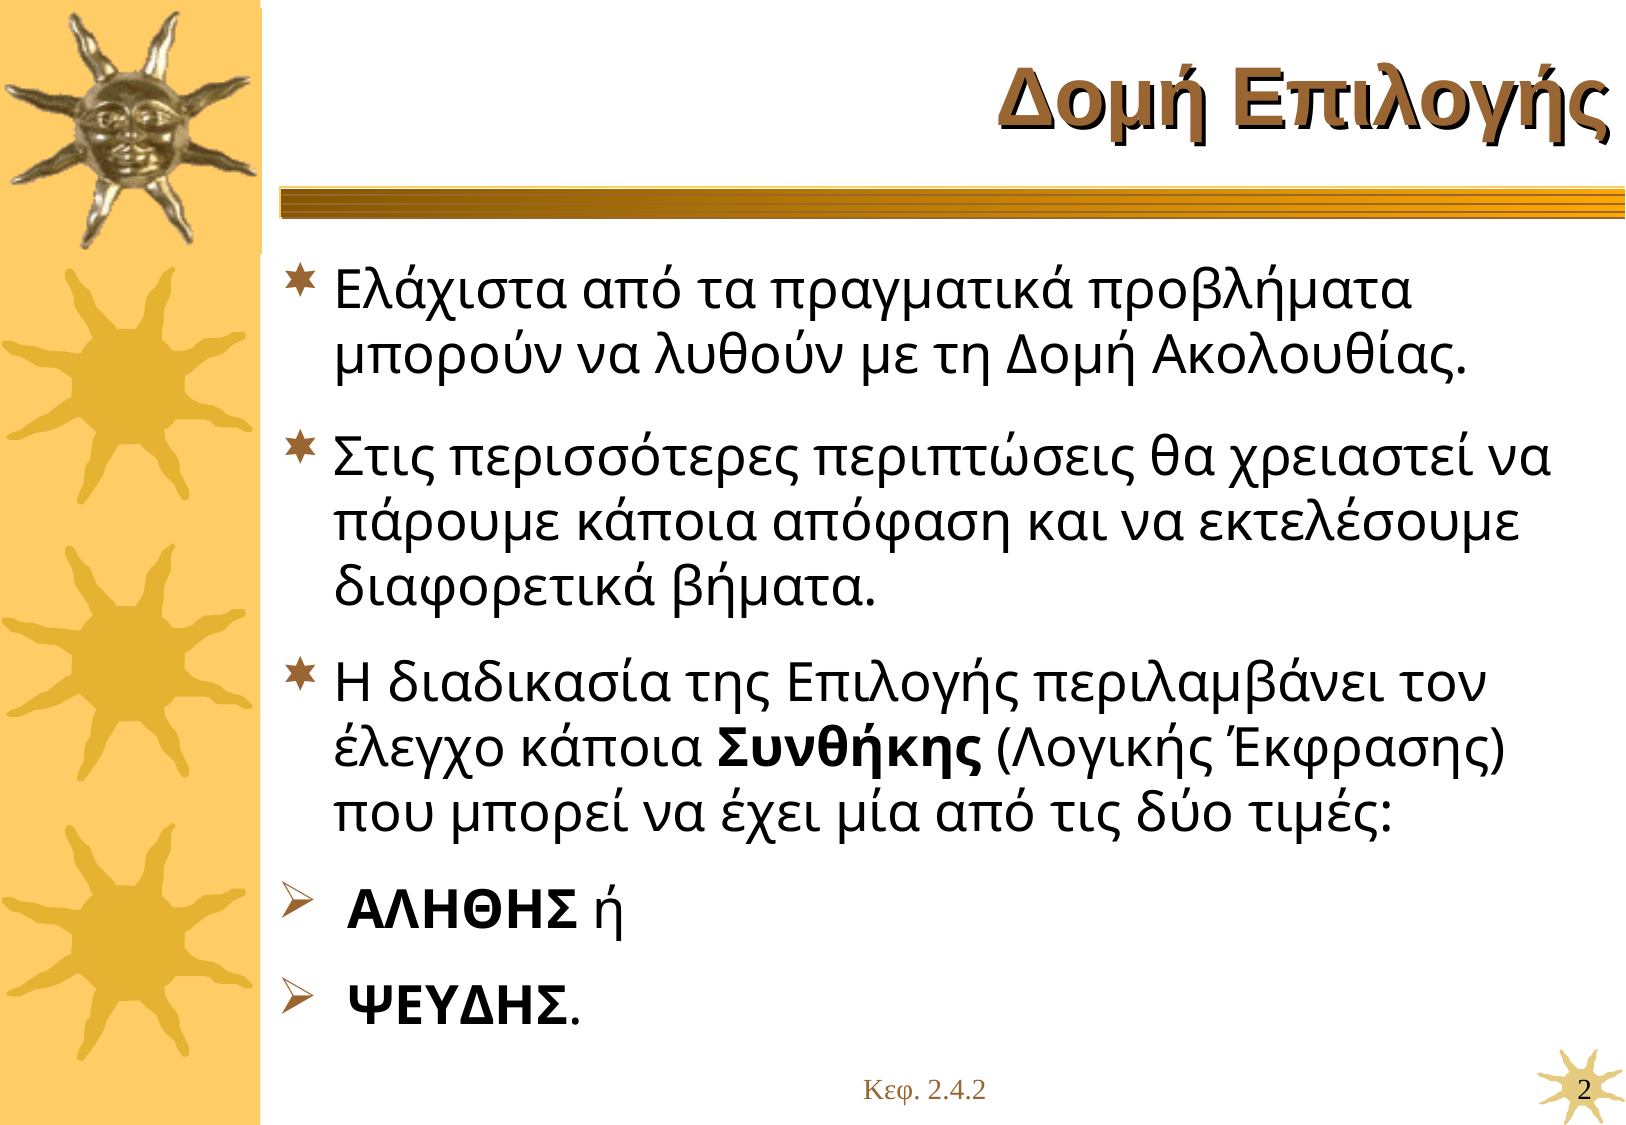

Δομή Επιλογής
Ελάχιστα από τα πραγματικά προβλήματα μπορούν να λυθούν με τη Δομή Ακολουθίας.
Στις περισσότερες περιπτώσεις θα χρειαστεί να πάρουμε κάποια απόφαση και να εκτελέσουμε διαφορετικά βήματα.
Η διαδικασία της Επιλογής περιλαμβάνει τον έλεγχο κάποια Συνθήκης (Λογικής Έκφρασης) που μπορεί να έχει μία από τις δύο τιμές:
 ΑΛΗΘΗΣ ή
 ΨΕΥΔΗΣ.
Κεφ. 2.4.2
2